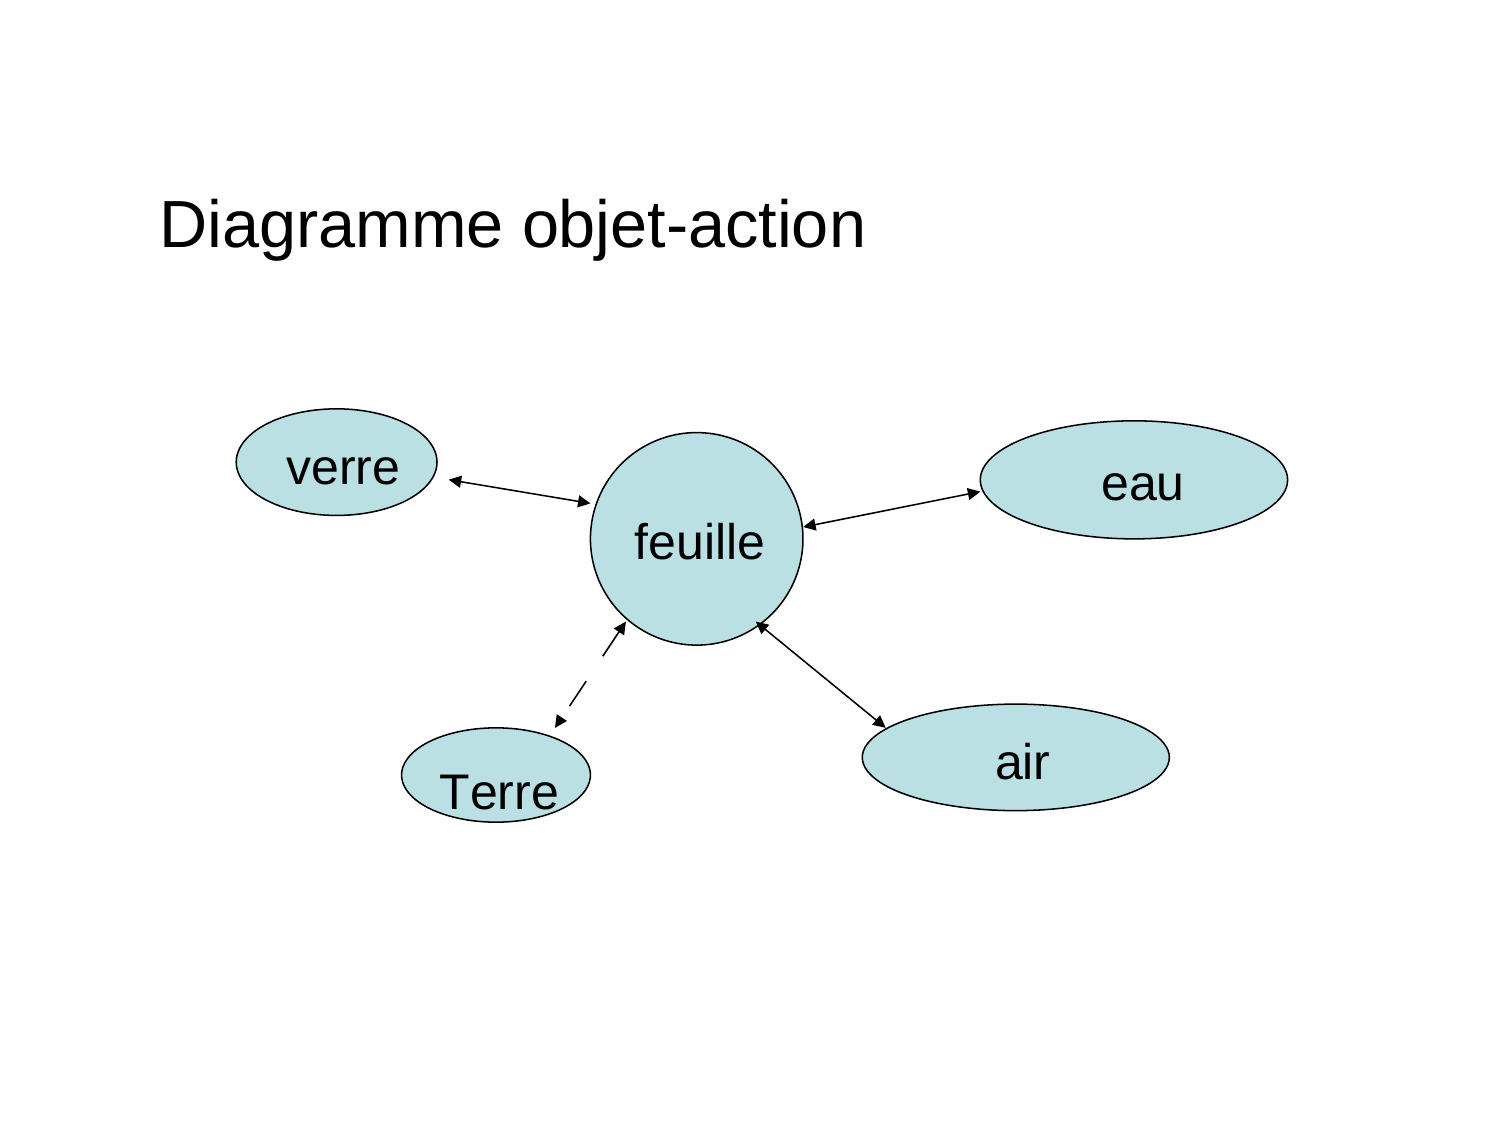

# Diagramme objet-action
verre
eau
feuille
Terre
air